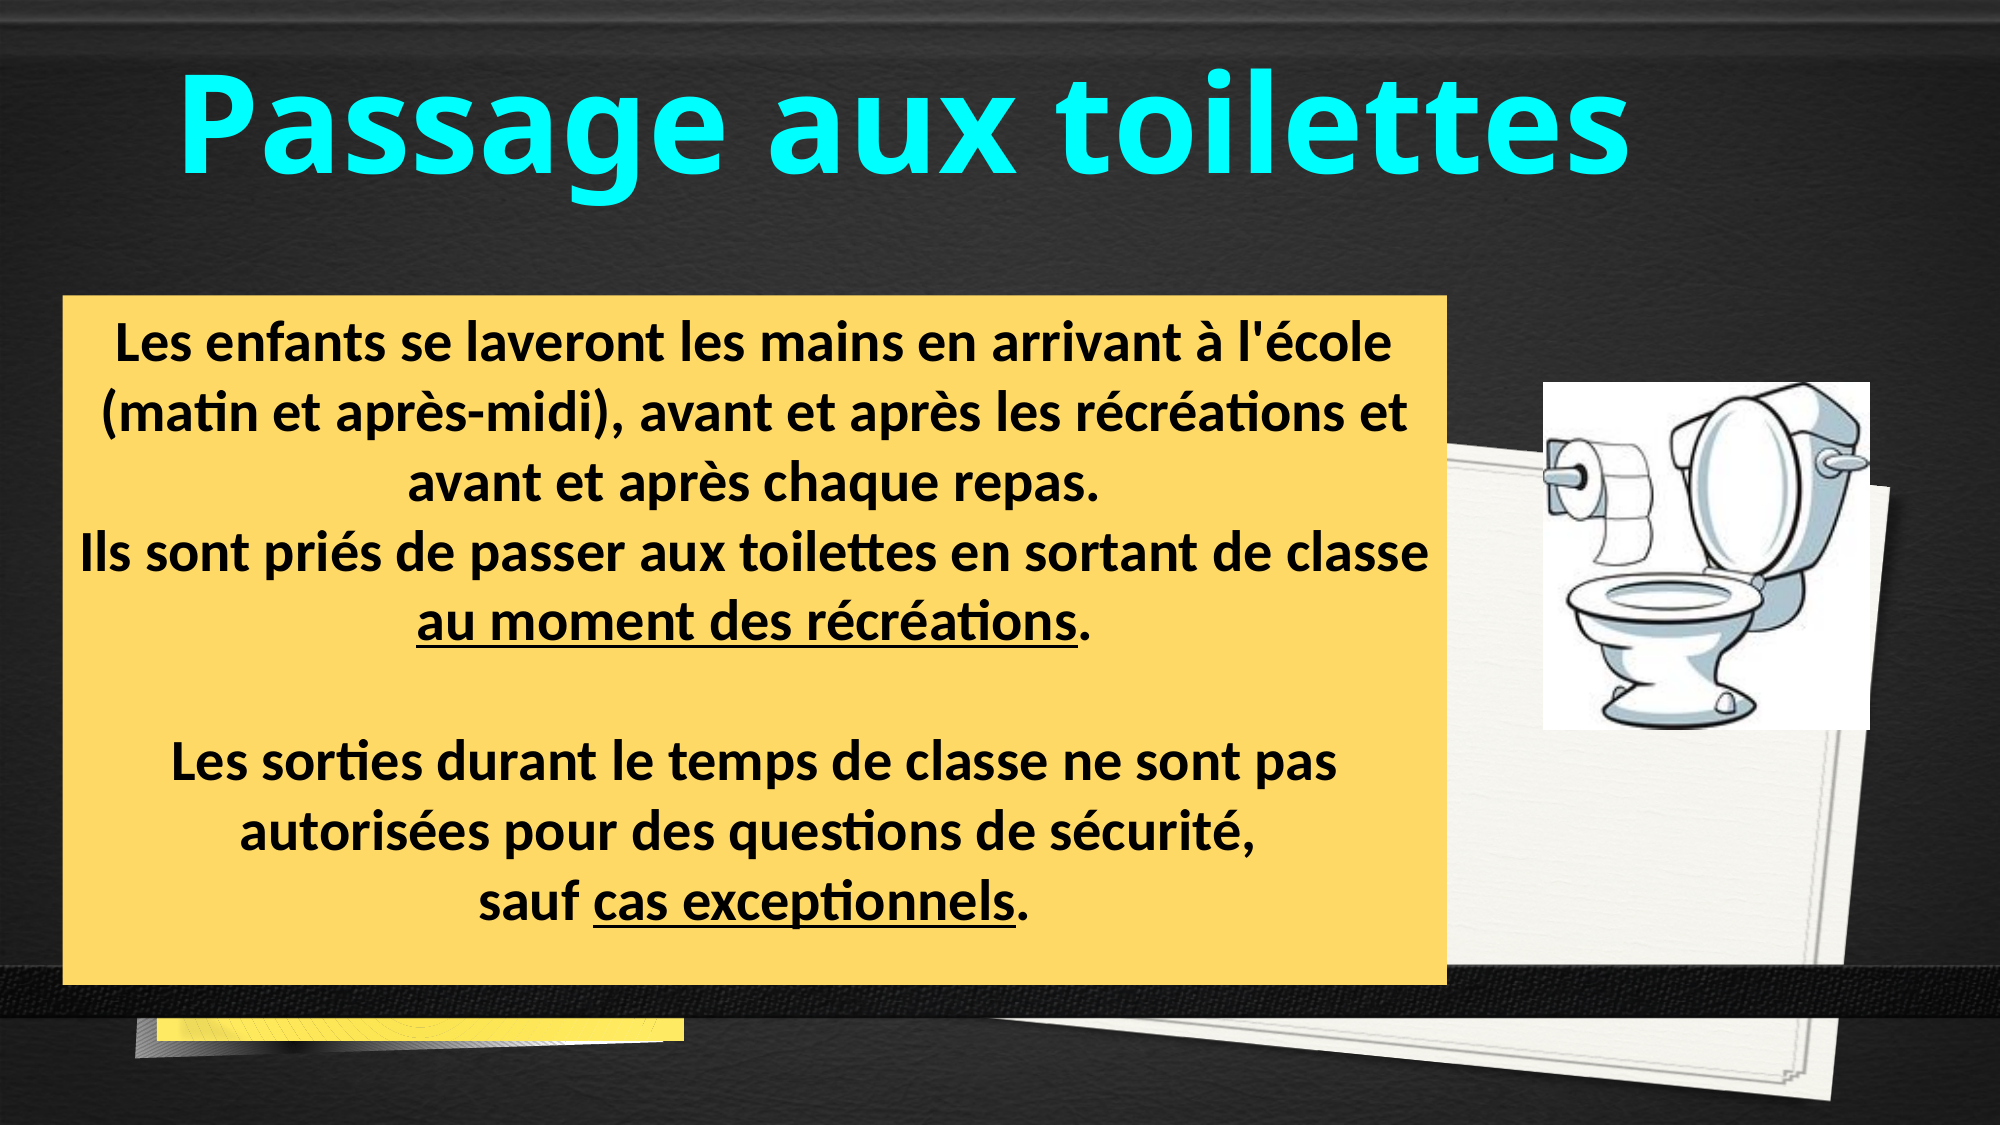

# Passage aux toilettes
Les enfants se laveront les mains en arrivant à l'école (matin et après-midi), avant et après les récréations et avant et après chaque repas.
Ils sont priés de passer aux toilettes en sortant de classe au moment des récréations.
Les sorties durant le temps de classe ne sont pas autorisées pour des questions de sécurité,
sauf cas exceptionnels.